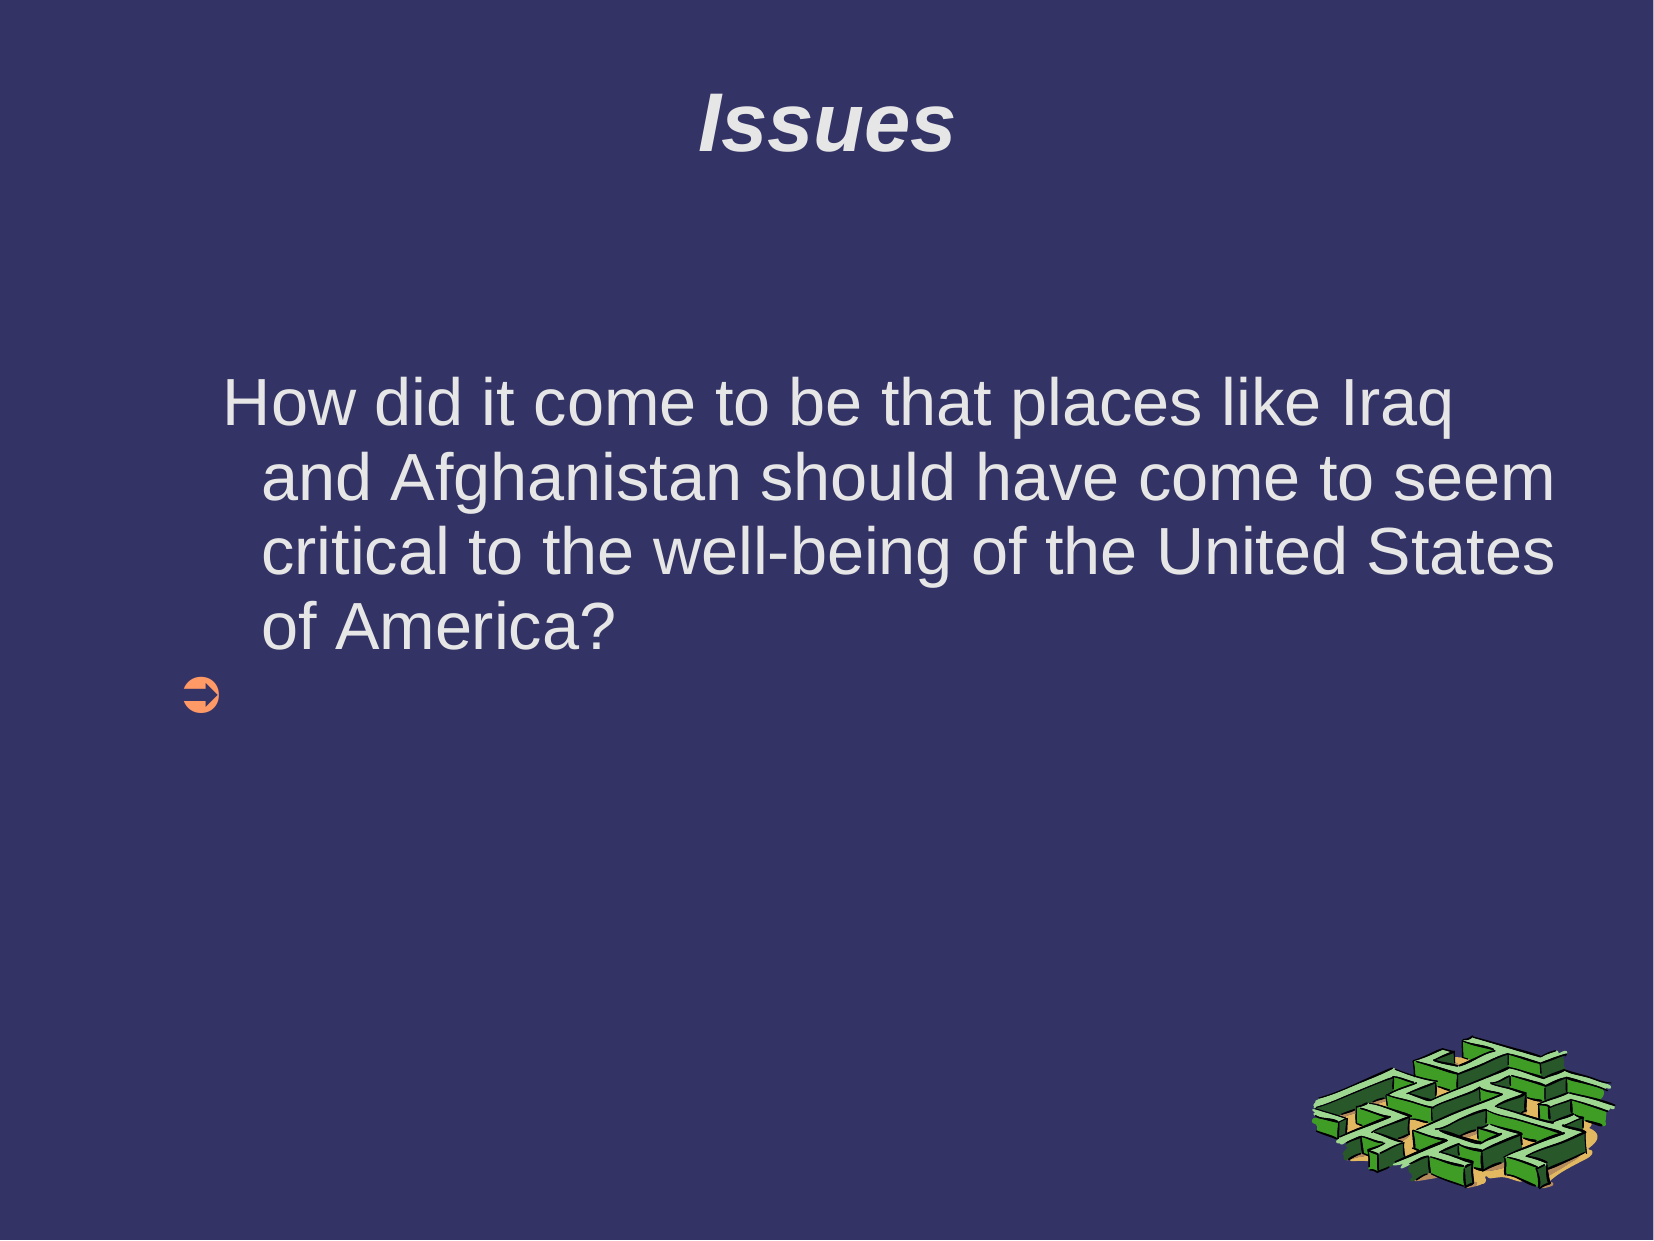

# Issues
How did it come to be that places like Iraq and Afghanistan should have come to seem critical to the well-being of the United States of America?